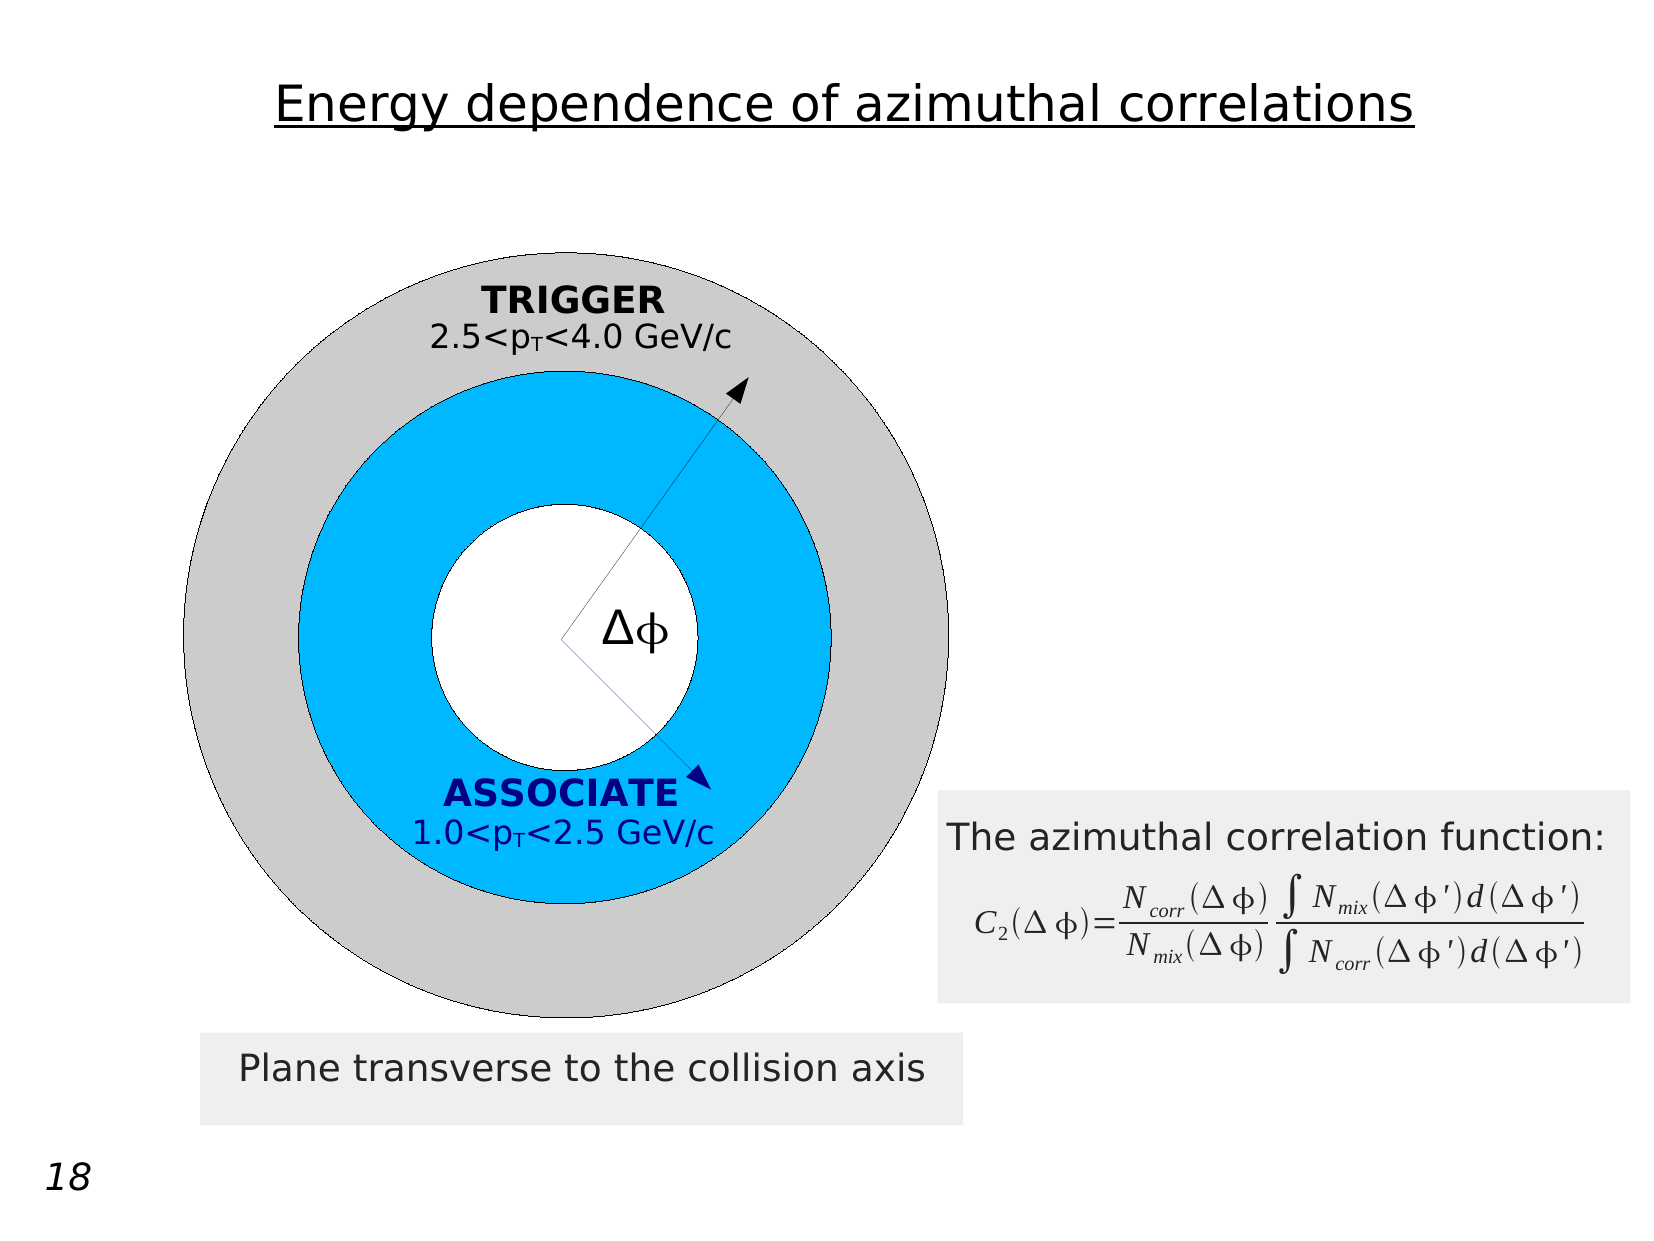

Energy dependence of azimuthal correlations
TRIGGER
 2.5<pT<4.0 GeV/c
Δ
ASSOCIATE
 1.0<pT<2.5 GeV/c
The azimuthal correlation function:
Plane transverse to the collision axis